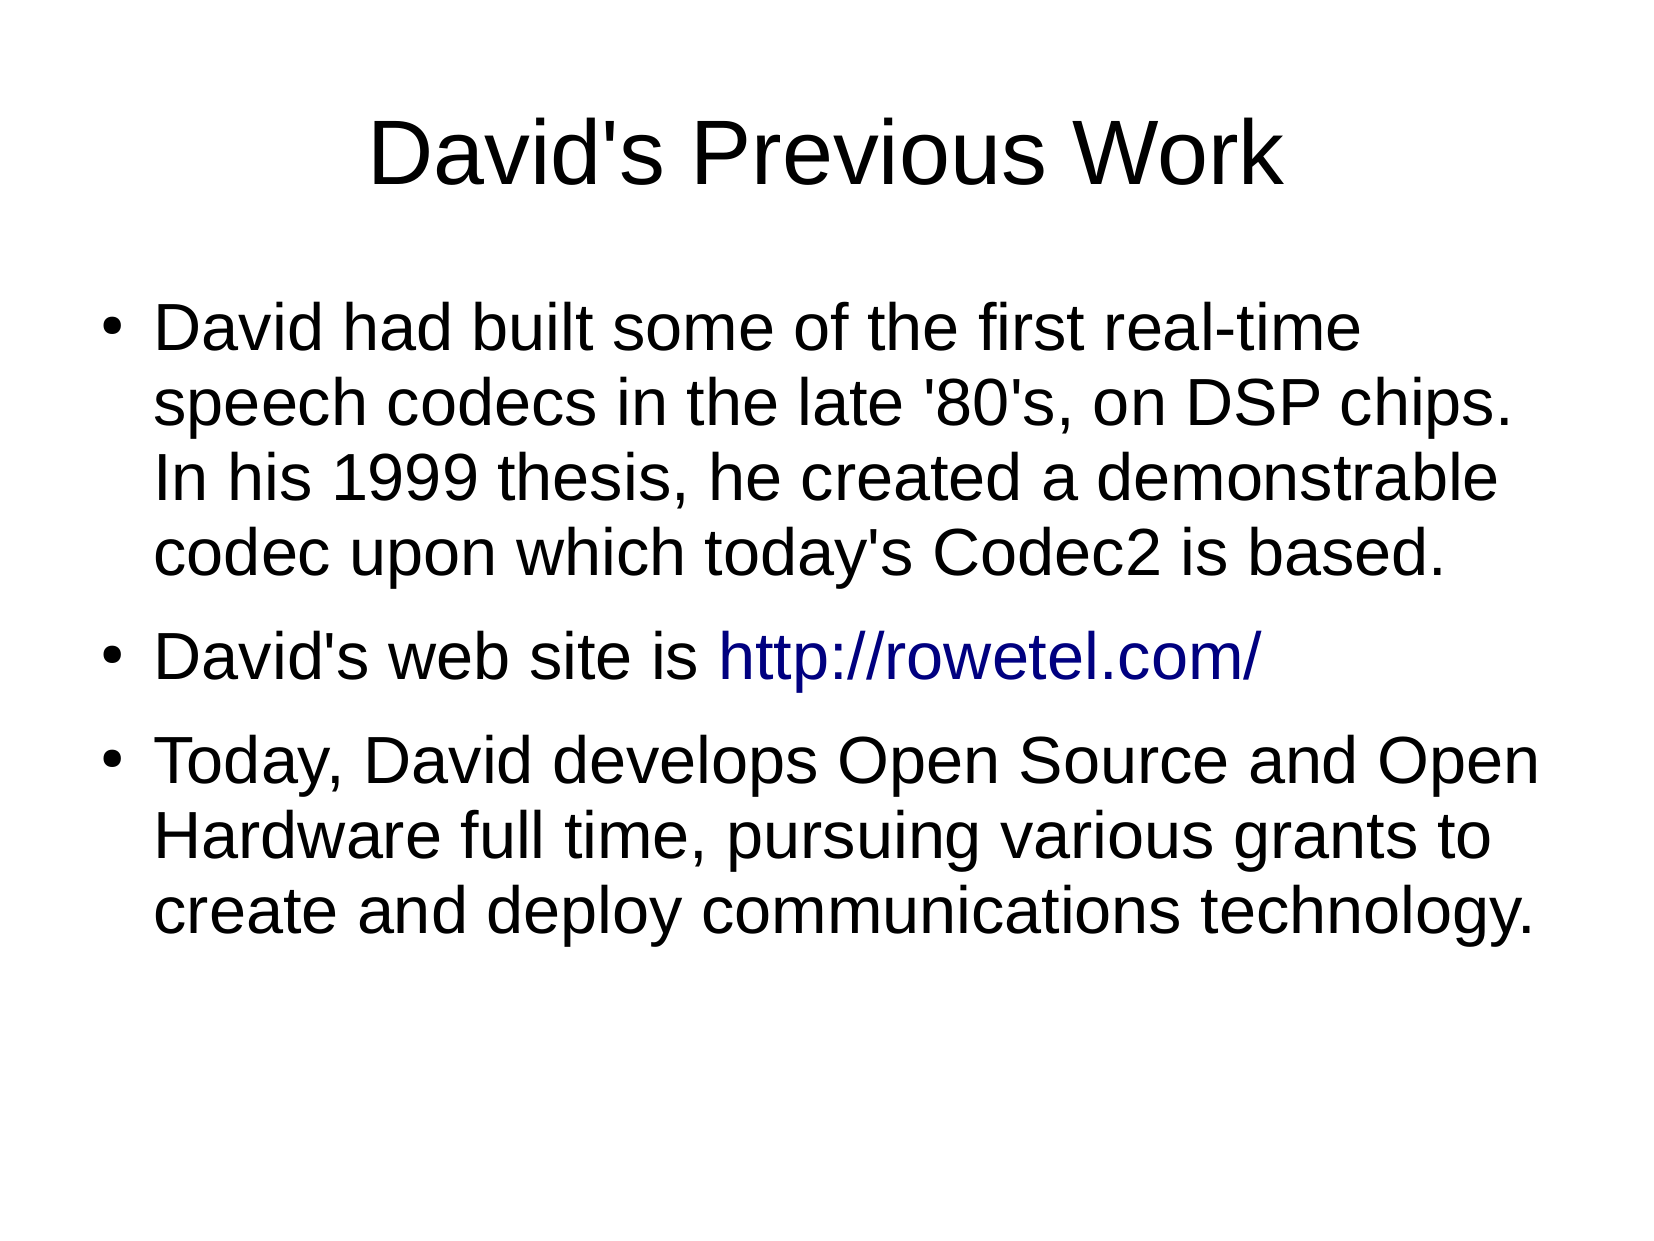

# David's Previous Work
David had built some of the first real-time speech codecs in the late '80's, on DSP chips. In his 1999 thesis, he created a demonstrable codec upon which today's Codec2 is based.
David's web site is http://rowetel.com/
Today, David develops Open Source and Open Hardware full time, pursuing various grants to create and deploy communications technology.